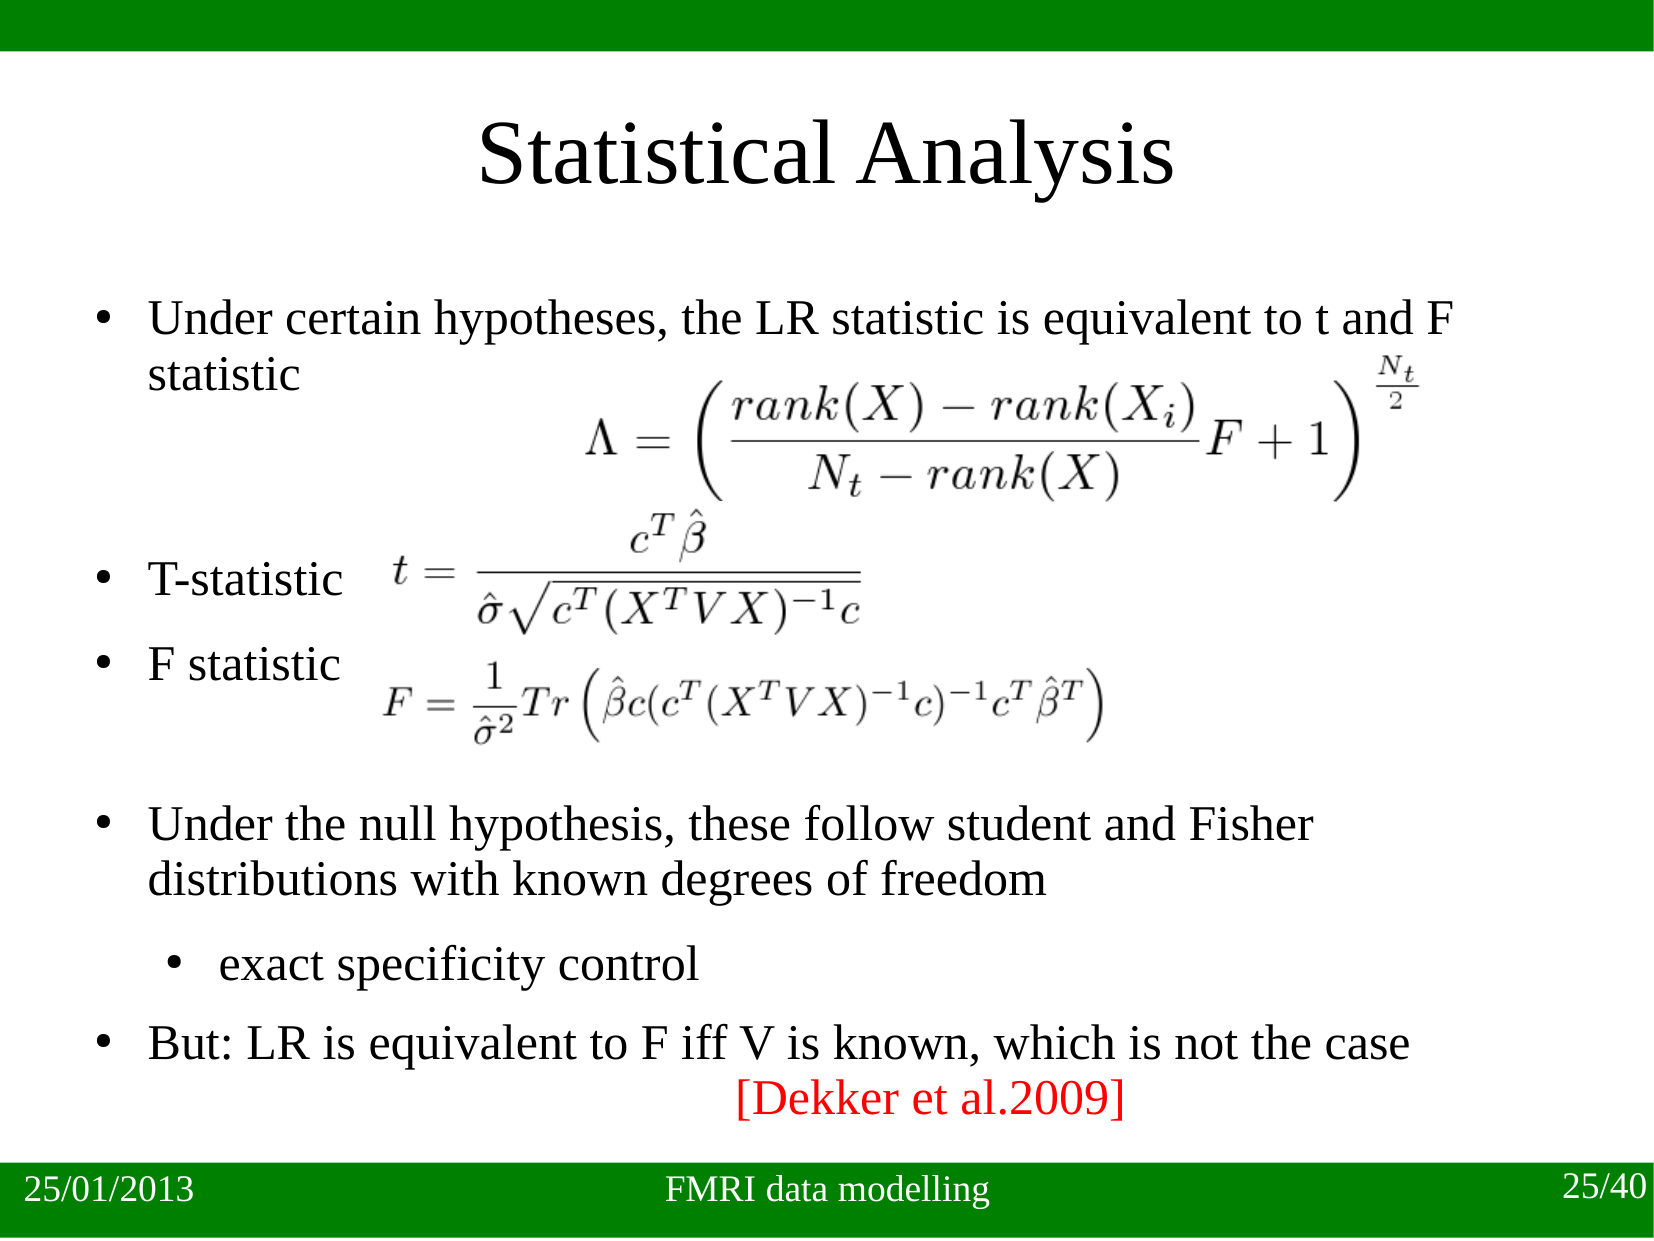

# Statistical Analysis
Under certain hypotheses, the LR statistic is equivalent to t and F statistic
T-statistic
F statistic
Under the null hypothesis, these follow student and Fisher distributions with known degrees of freedom
exact specificity control
But: LR is equivalent to F iff V is known, which is not the case 							 [Dekker et al.2009]
25